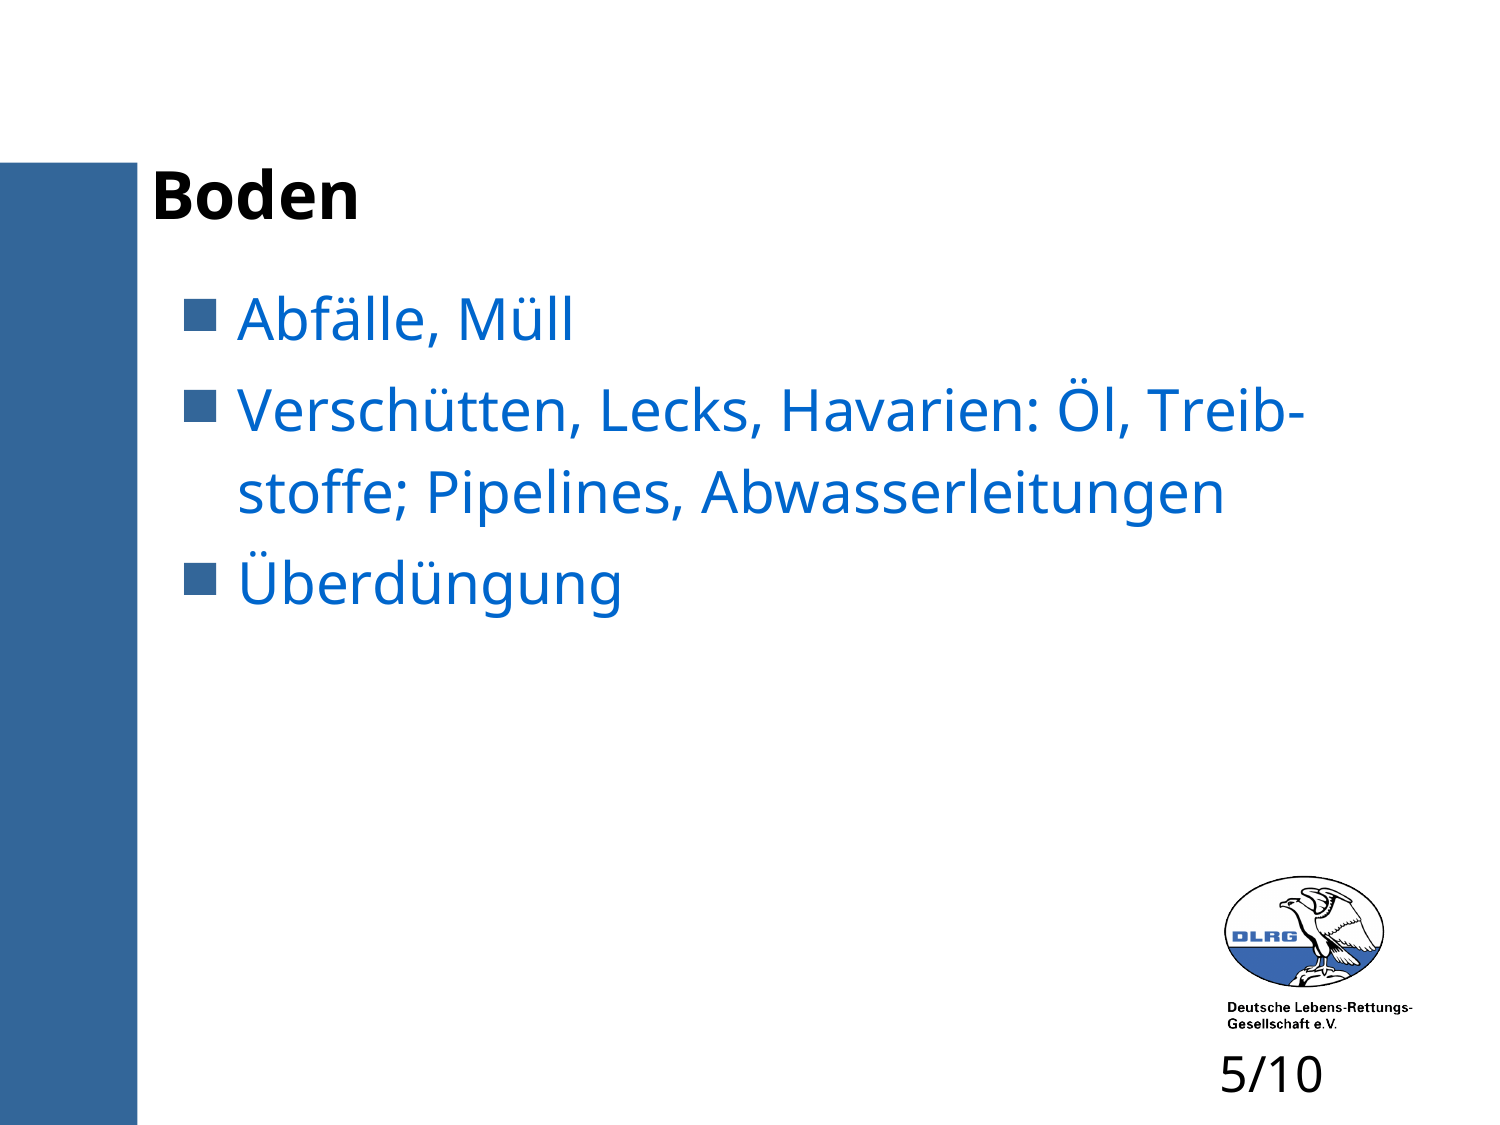

# Boden
Abfälle, Müll
Verschütten, Lecks, Havarien: Öl, Treib-stoffe; Pipelines, Abwasserleitungen
Überdüngung